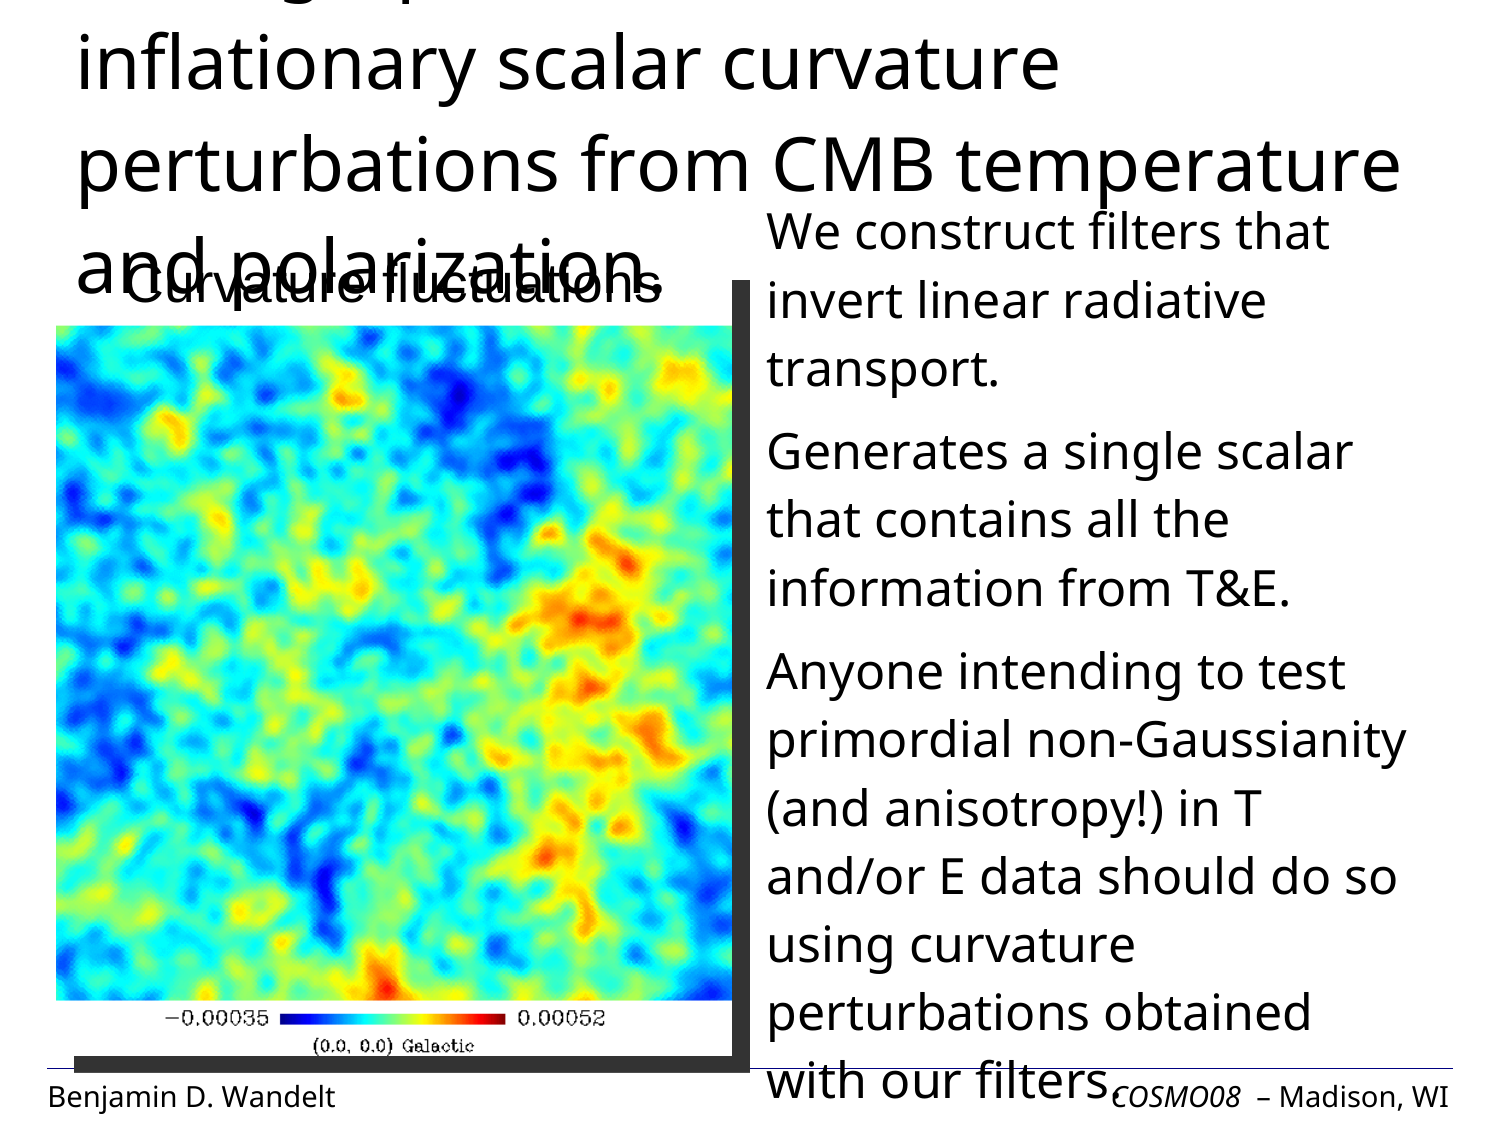

# Tomographic reconstruction of inflationary scalar curvature perturbations from CMB temperature and polarization.
We construct filters that invert linear radiative transport.
Generates a single scalar that contains all the information from T&E.
Anyone intending to test primordial non-Gaussianity (and anisotropy!) in T and/or E data should do so using curvature perturbations obtained with our filters.
Yadav and Wandelt 2006
Curvature fluctuations
August 2, 2008